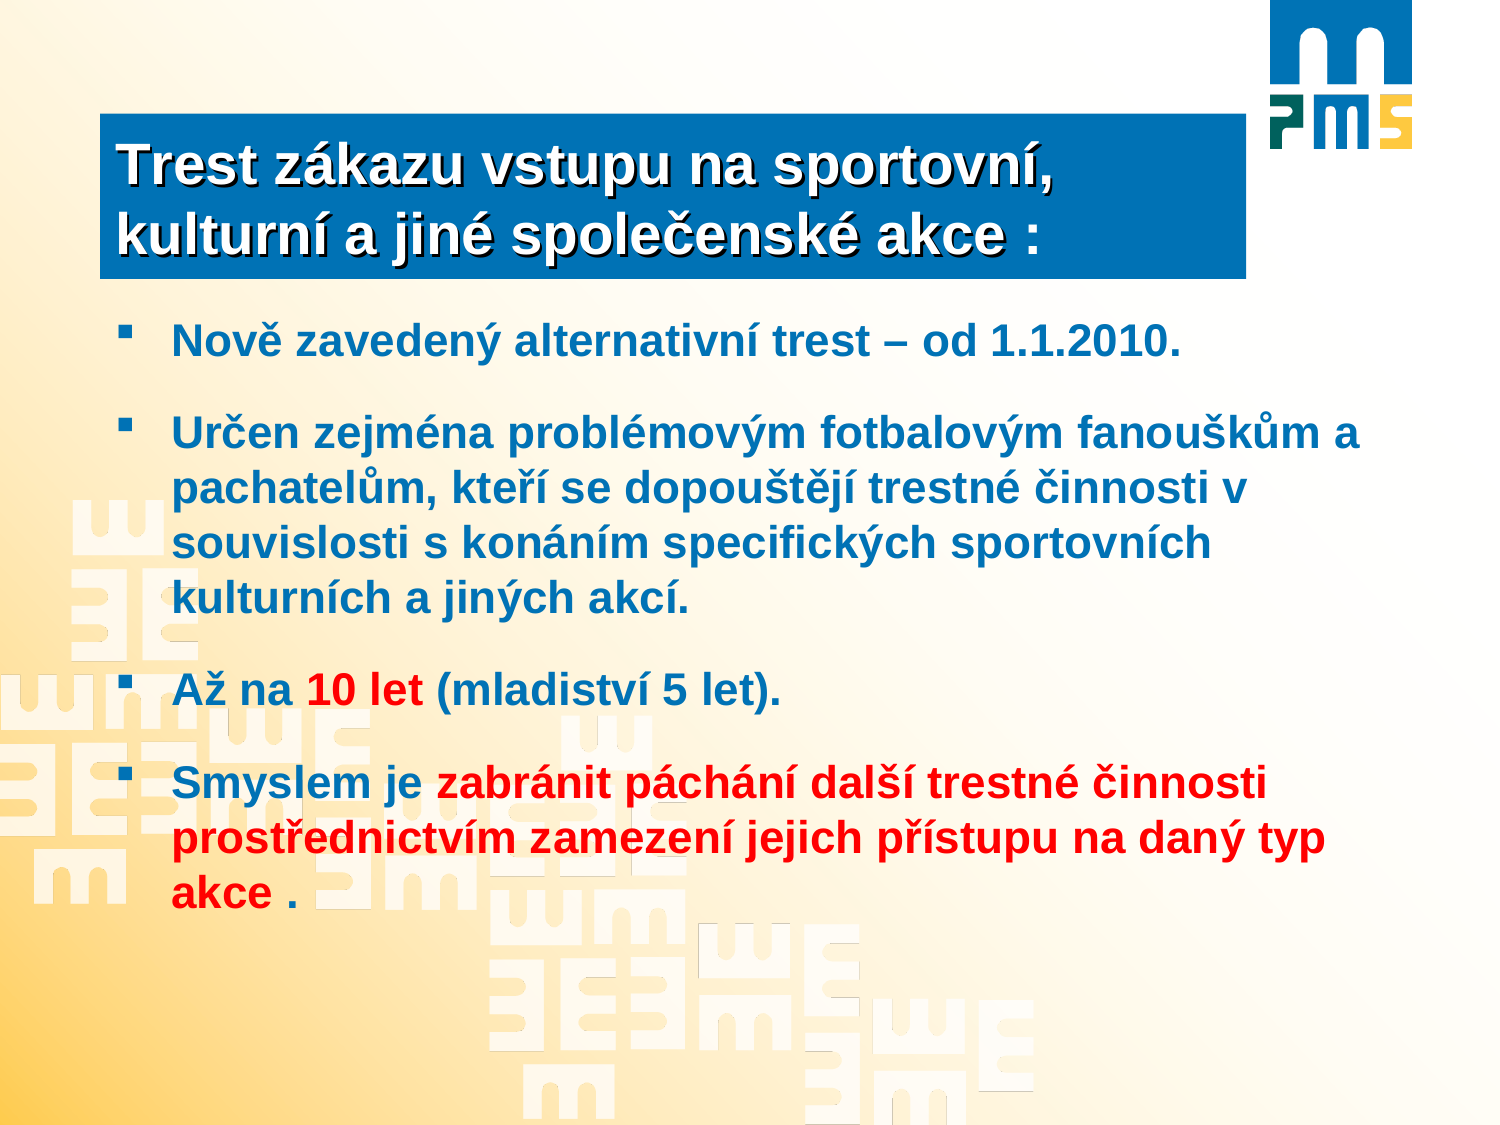

# Trest zákazu vstupu na sportovní, kulturní a jiné společenské akce :
Nově zavedený alternativní trest – od 1.1.2010.
Určen zejména problémovým fotbalovým fanouškům a pachatelům, kteří se dopouštějí trestné činnosti v souvislosti s konáním specifických sportovních kulturních a jiných akcí.
Až na 10 let (mladiství 5 let).
Smyslem je zabránit páchání další trestné činnosti prostřednictvím zamezení jejich přístupu na daný typ akce .